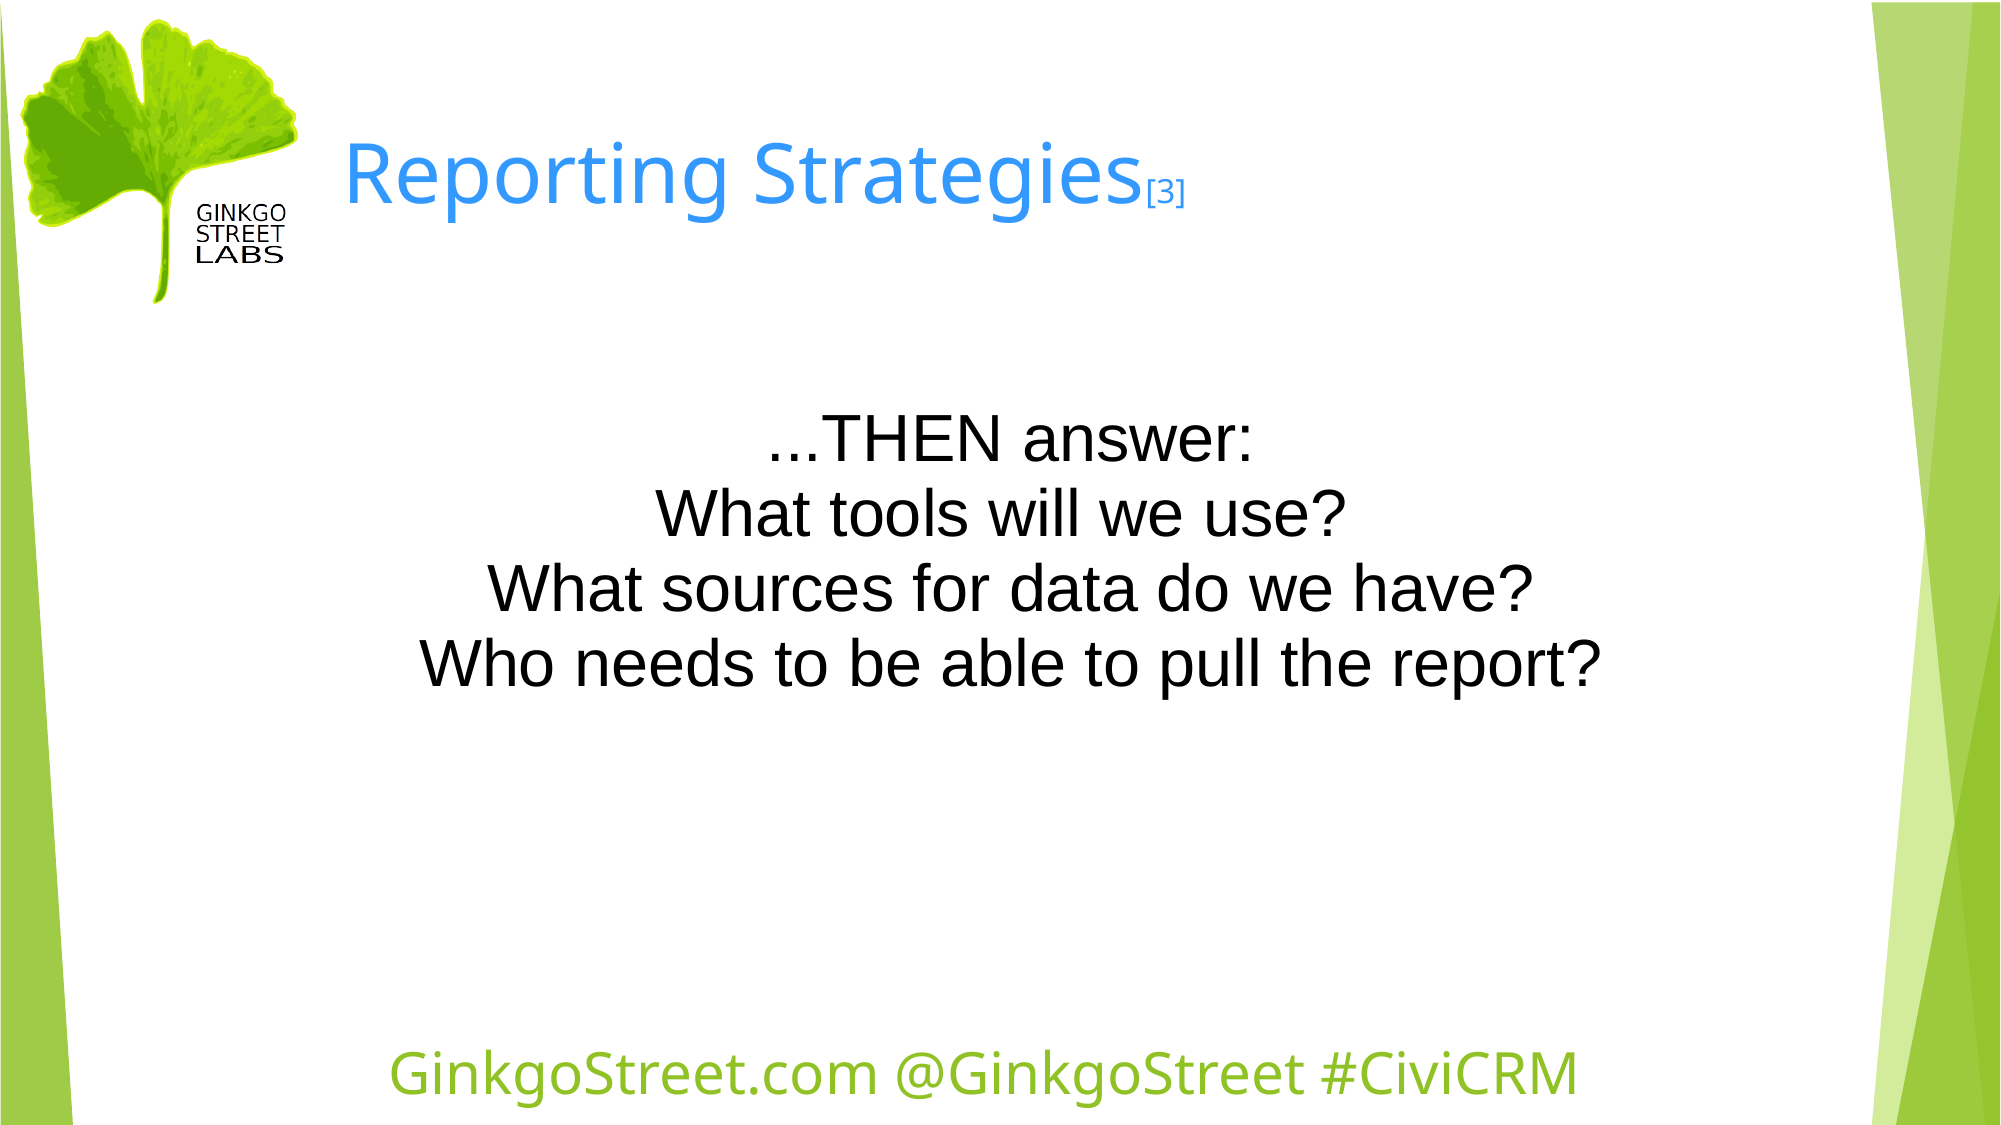

# Reporting Strategies[3]
...THEN answer:
What tools will we use?
What sources for data do we have?
Who needs to be able to pull the report?